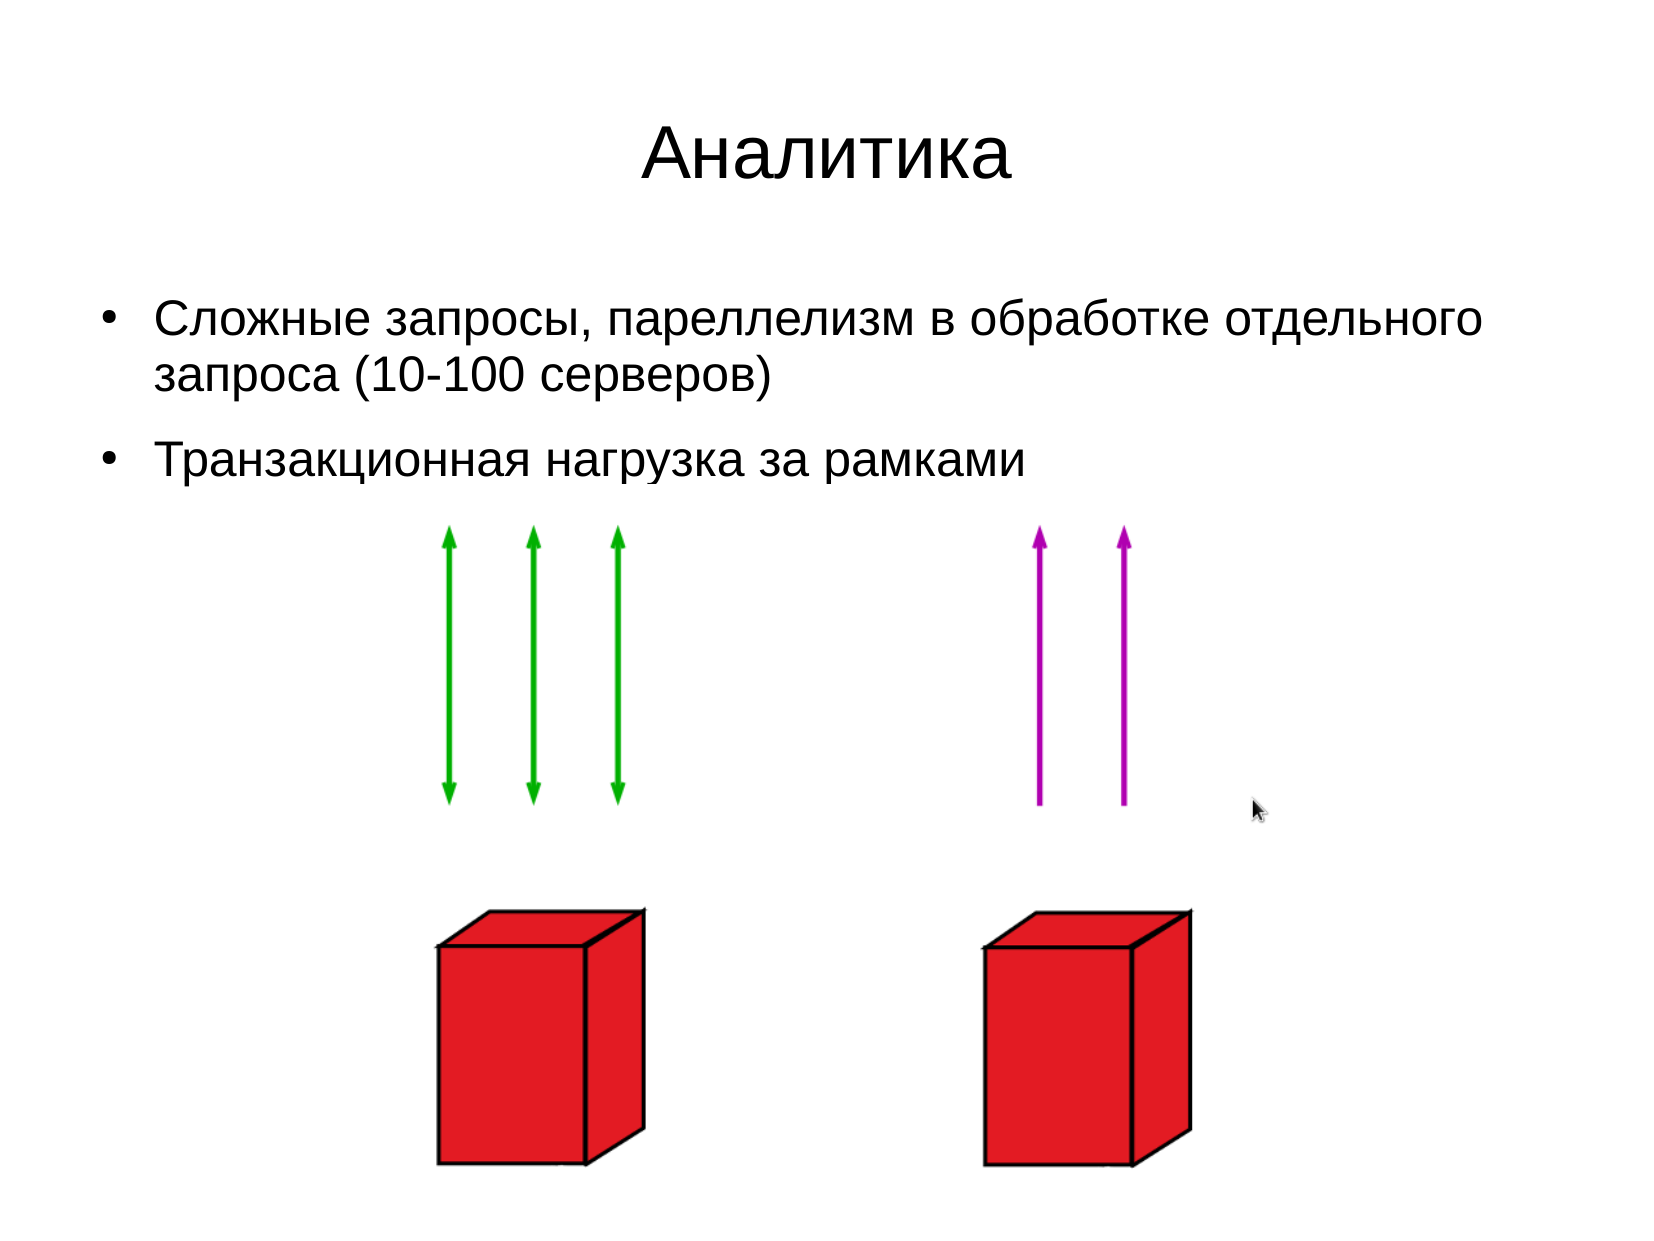

# Аналитика
Сложные запросы, пареллелизм в обработке отдельного запроса (10-100 серверов)
Транзакционная нагрузка за рамками